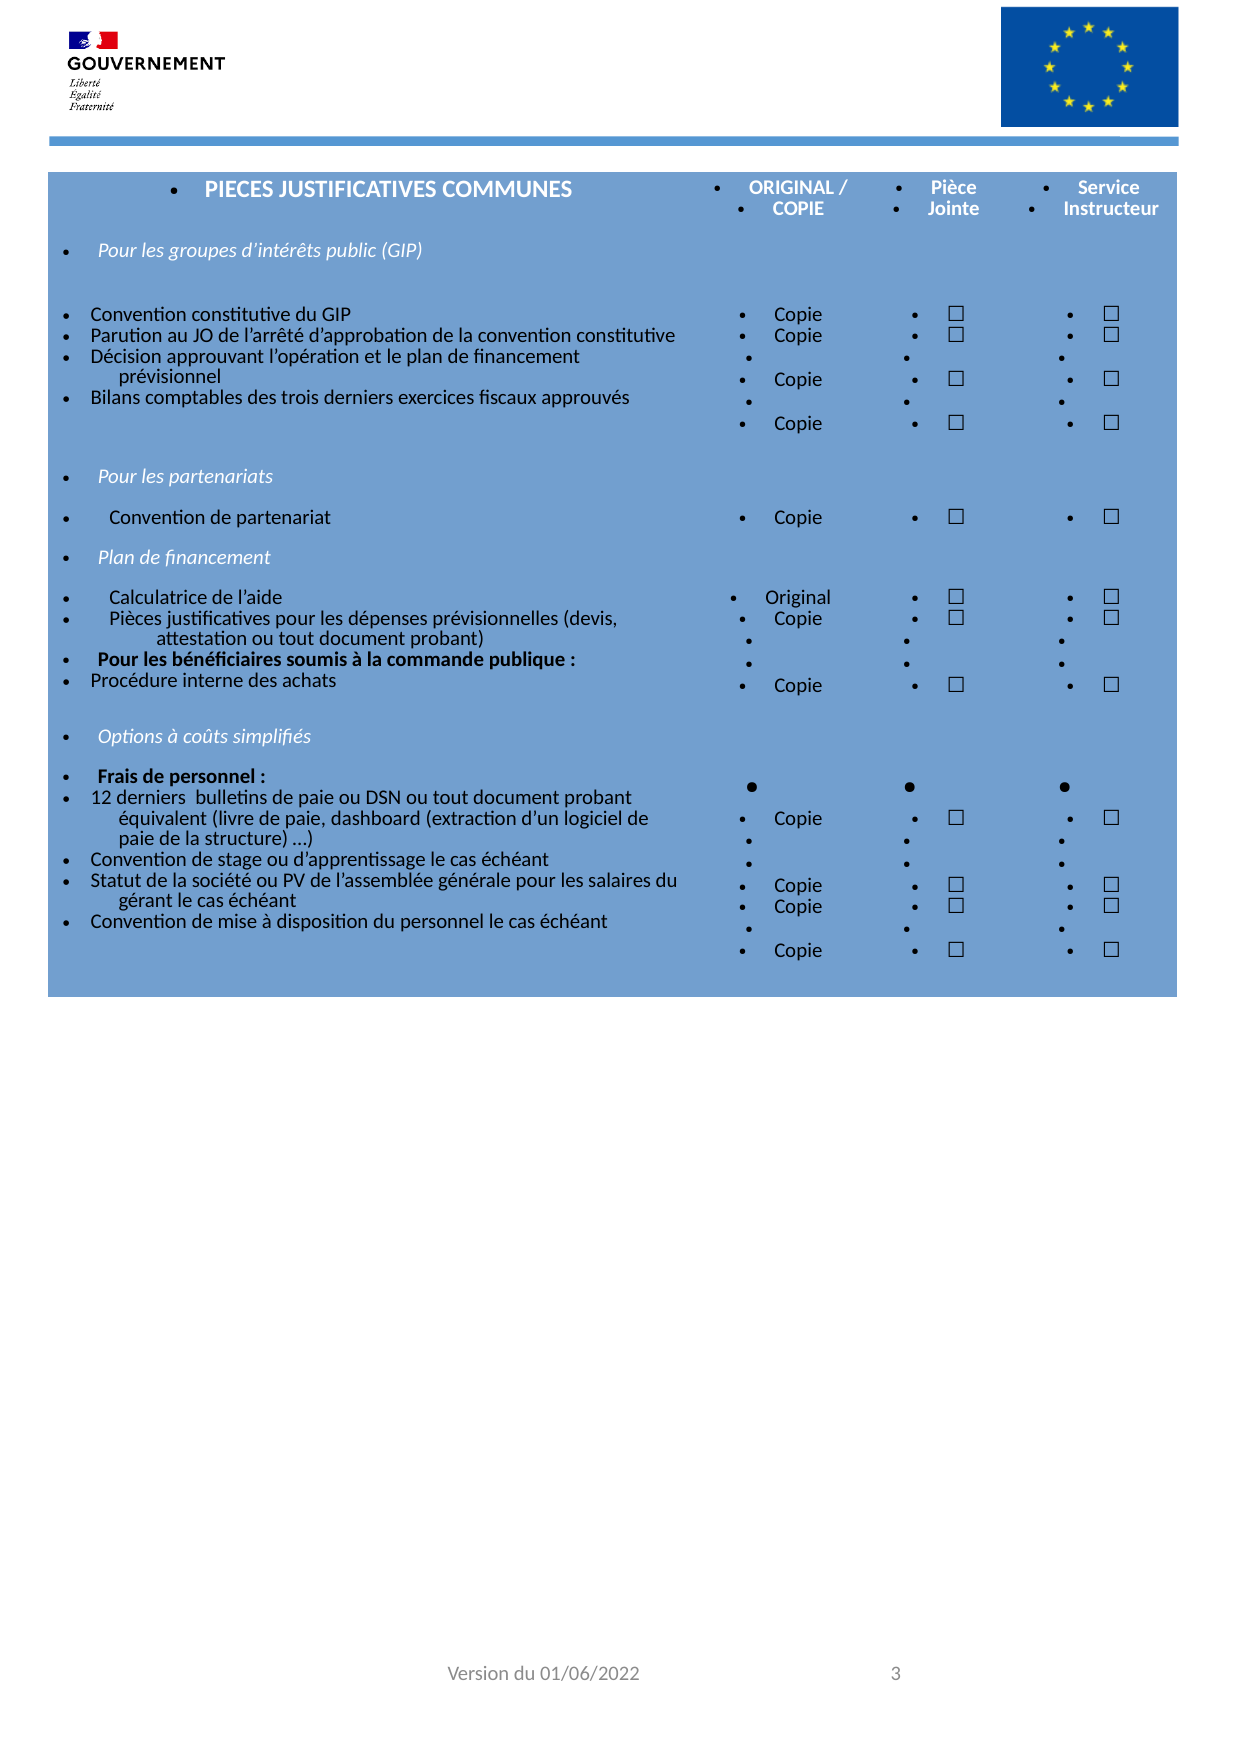

| PIECES JUSTIFICATIVES COMMUNES | ORIGINAL / COPIE | Pièce Jointe | Service Instructeur |
| --- | --- | --- | --- |
| Pour les groupes d’intérêts public (GIP) | | | |
| Convention constitutive du GIP Parution au JO de l’arrêté d’approbation de la convention constitutive Décision approuvant l’opération et le plan de financement prévisionnel Bilans comptables des trois derniers exercices fiscaux approuvés | Copie Copie Copie Copie | ☐ ☐ ☐ ☐ | ☐ ☐ ☐ ☐ |
| Pour les partenariats | | | |
| Convention de partenariat | Copie | ☐ | ☐ |
| Plan de financement | | | |
| Calculatrice de l’aide Pièces justificatives pour les dépenses prévisionnelles (devis, attestation ou tout document probant) Pour les bénéficiaires soumis à la commande publique : Procédure interne des achats | Original Copie Copie | ☐ ☐ ☐ | ☐ ☐ ☐ |
| Options à coûts simplifiés | | | |
| Frais de personnel : 12 derniers bulletins de paie ou DSN ou tout document probant équivalent (livre de paie, dashboard (extraction d’un logiciel de paie de la structure) …) Convention de stage ou d’apprentissage le cas échéant Statut de la société ou PV de l’assemblée générale pour les salaires du gérant le cas échéant Convention de mise à disposition du personnel le cas échéant | Copie Copie Copie Copie | ☐ ☐ ☐ ☐ | ☐ ☐ ☐ ☐ |
Version du 01/06/2022